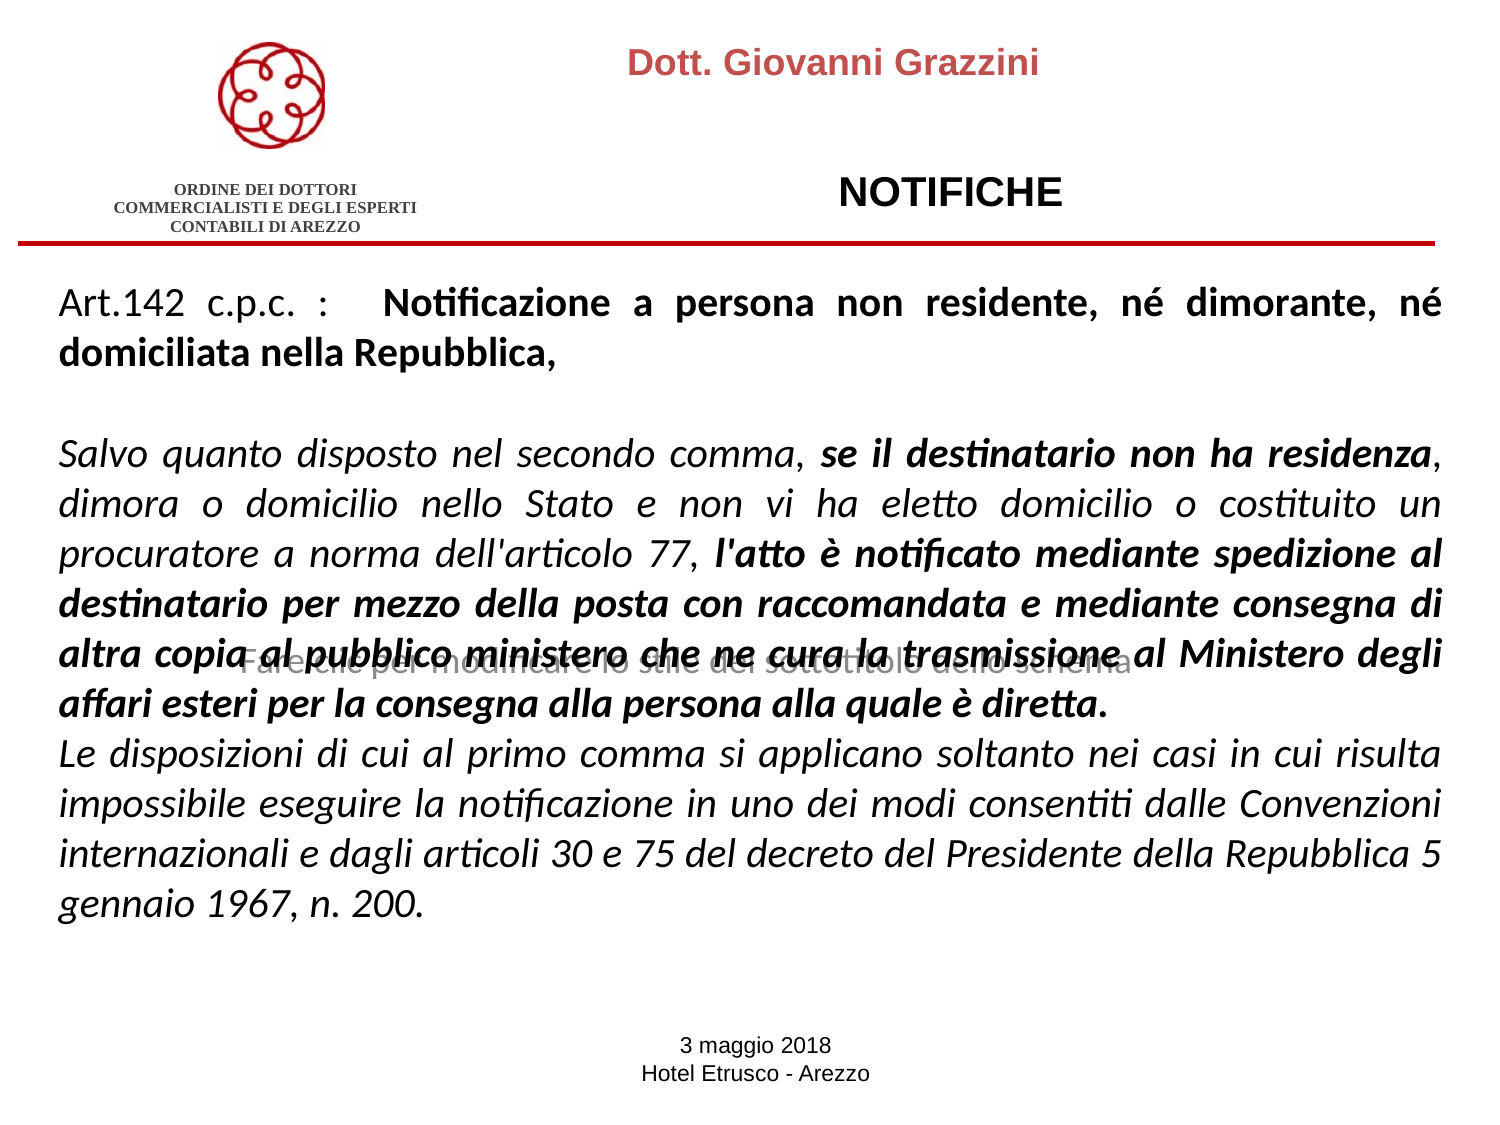

Dott. Giovanni Grazzini
NOTIFICHE
ORDINE DEI DOTTORI
COMMERCIALISTI E DEGLI ESPERTI
CONTABILI DI AREZZO
Art.142 c.p.c. :	Notificazione a persona non residente, né dimorante, né domiciliata nella Repubblica,
Salvo quanto disposto nel secondo comma, se il destinatario non ha residenza, dimora o domicilio nello Stato e non vi ha eletto domicilio o costituito un procuratore a norma dell'articolo 77, l'atto è notificato mediante spedizione al destinatario per mezzo della posta con raccomandata e mediante consegna di altra copia al pubblico ministero che ne cura la trasmissione al Ministero degli affari esteri per la consegna alla persona alla quale è diretta.
Le disposizioni di cui al primo comma si applicano soltanto nei casi in cui risulta impossibile eseguire la notificazione in uno dei modi consentiti dalle Convenzioni internazionali e dagli articoli 30 e 75 del decreto del Presidente della Repubblica 5 gennaio 1967, n. 200.
3 maggio 2018
Hotel Etrusco - Arezzo